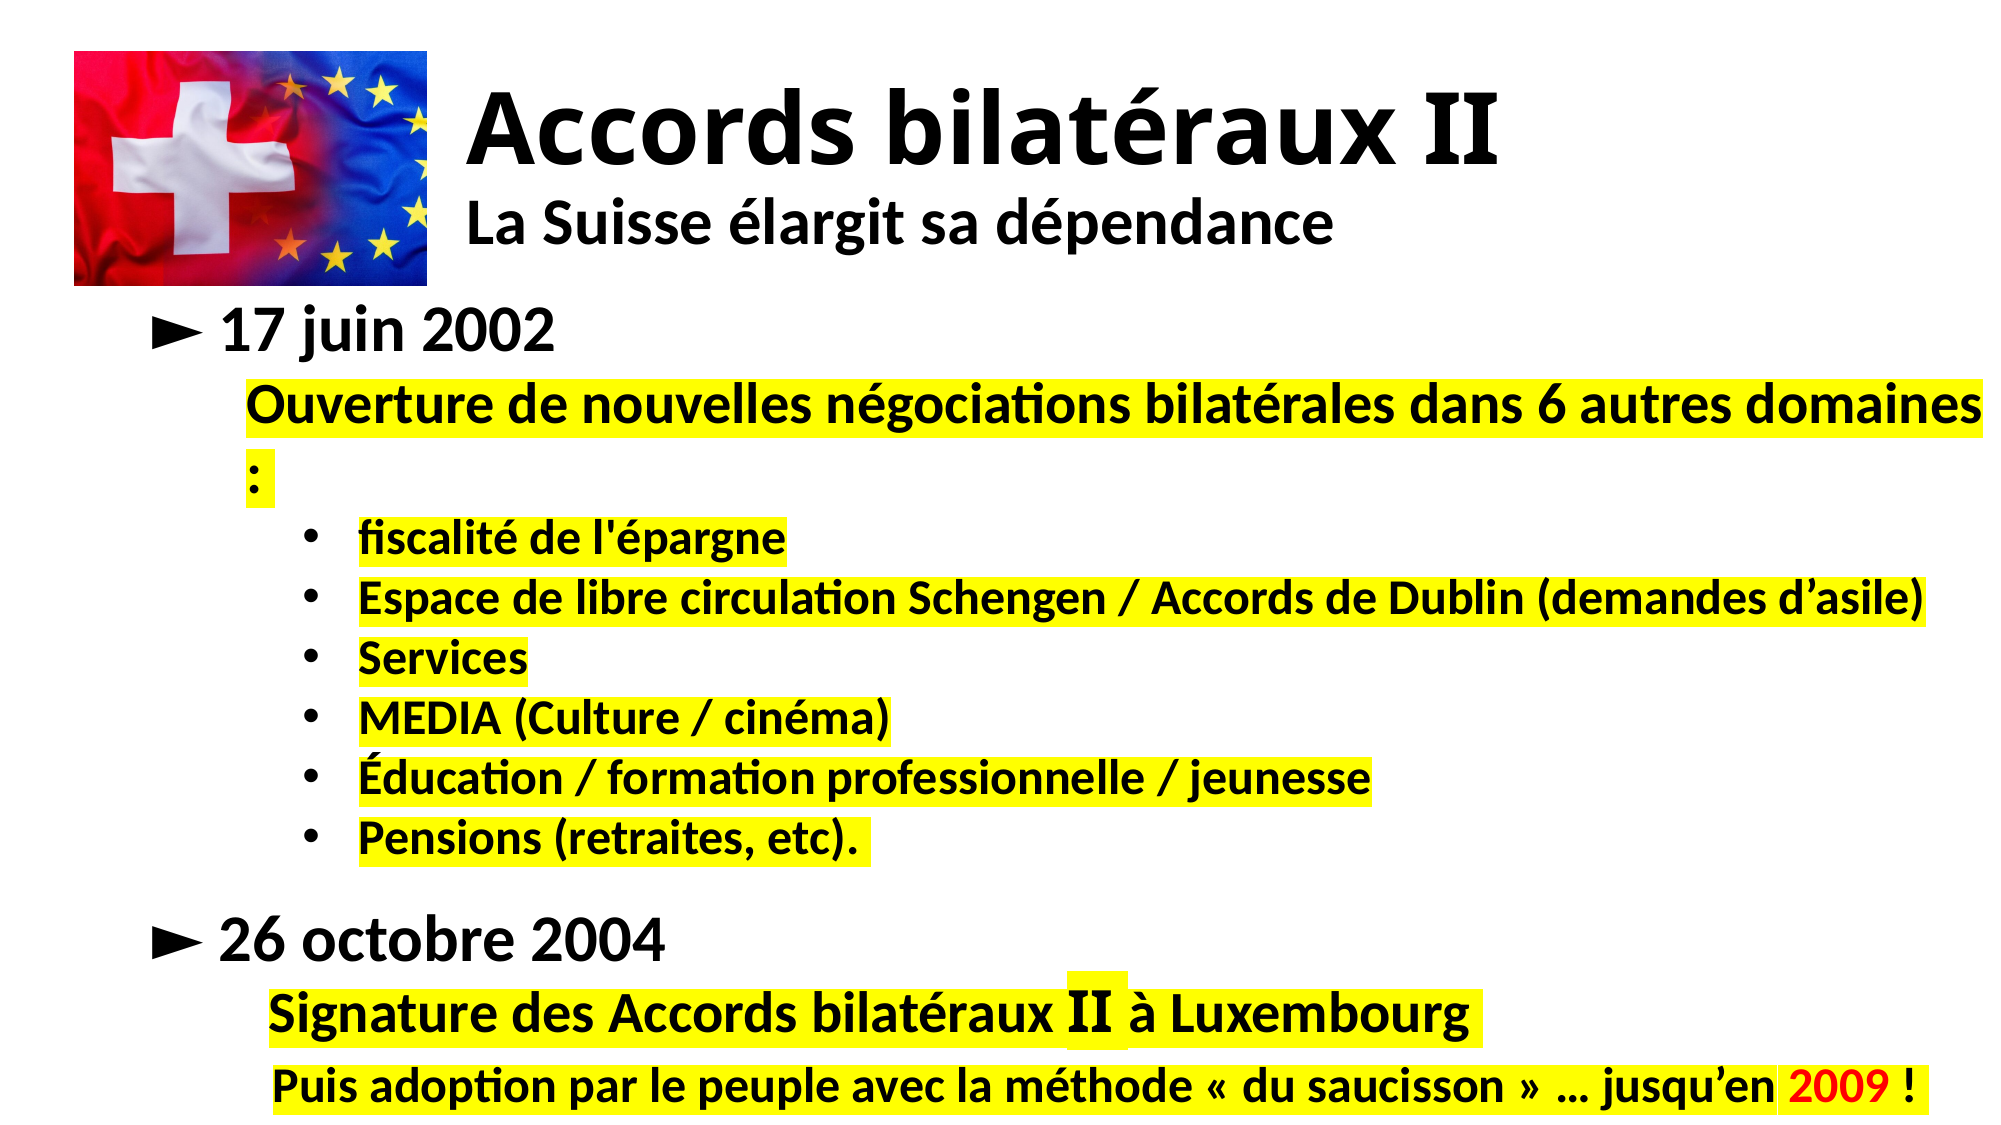

# Accords bilatéraux II La Suisse élargit sa dépendance
 17 juin 2002
Ouverture de nouvelles négociations bilatérales dans 6 autres domaines :
fiscalité de l'épargne
Espace de libre circulation Schengen / Accords de Dublin (demandes d’asile)
Services
MEDIA (Culture / cinéma)
Éducation / formation professionnelle / jeunesse
Pensions (retraites, etc).
 26 octobre 2004
 Signature des Accords bilatéraux II à Luxembourg
 Puis adoption par le peuple avec la méthode « du saucisson » … jusqu’en 2009 !